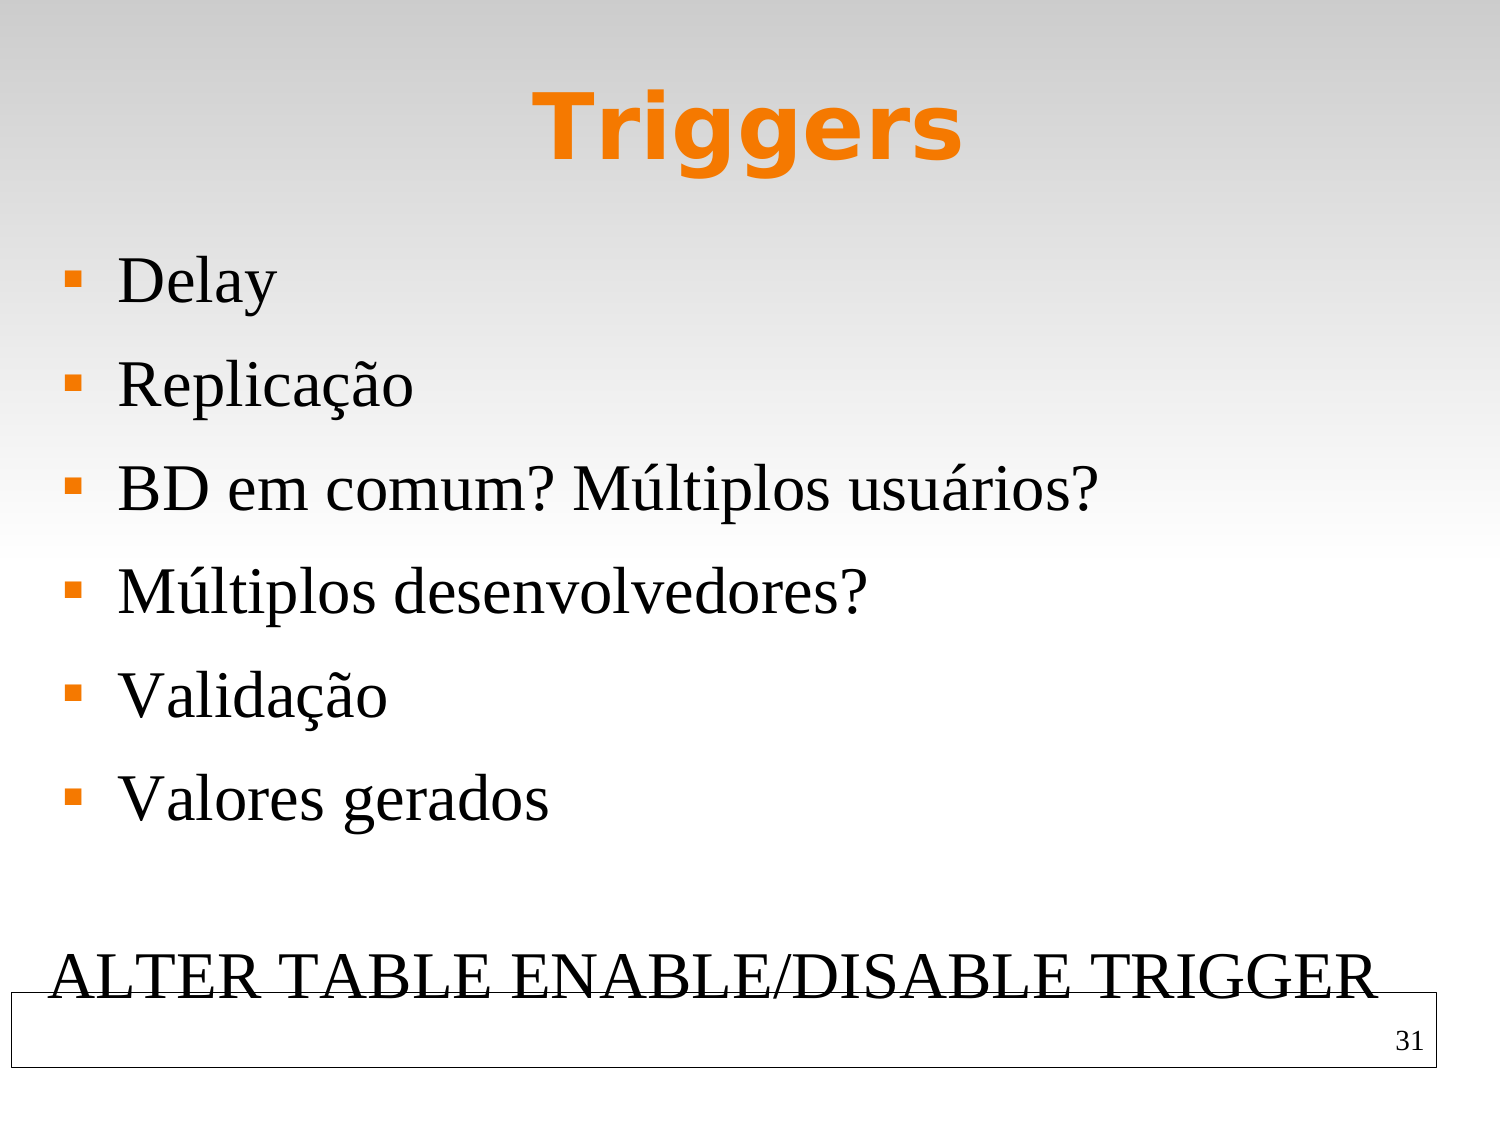

# Triggers
Delay
Replicação
BD em comum? Múltiplos usuários?
Múltiplos desenvolvedores?
Validação
Valores gerados
ALTER TABLE ENABLE/DISABLE TRIGGER
31